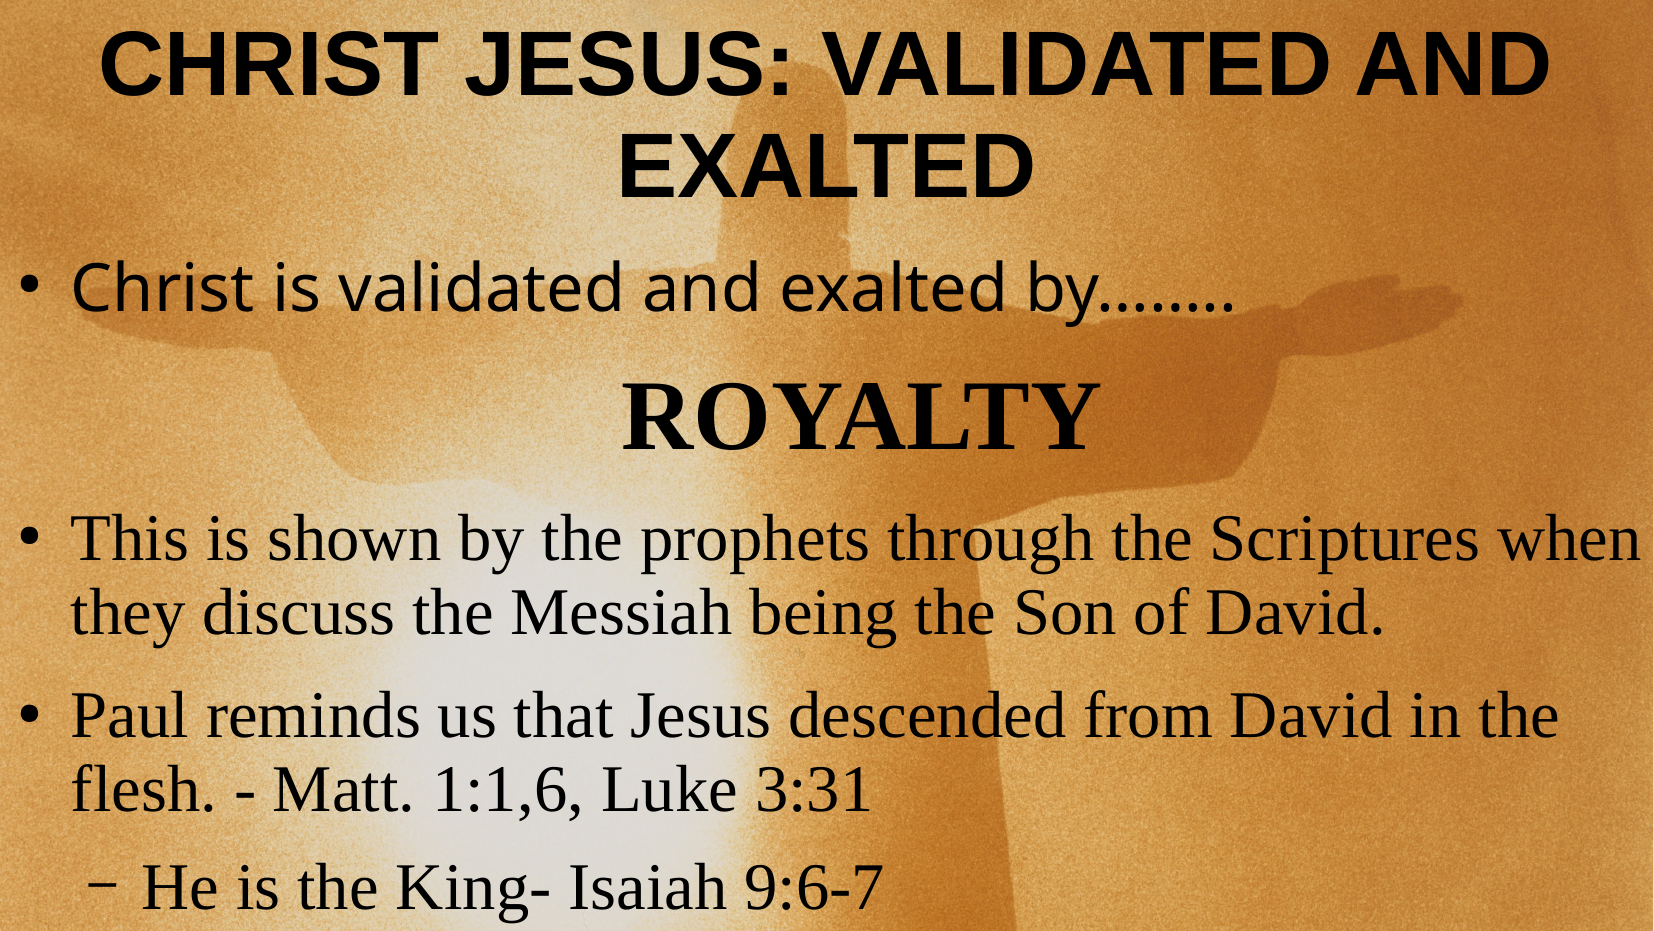

# CHRIST JESUS: VALIDATED AND EXALTED
Christ is validated and exalted by……..
ROYALTY
This is shown by the prophets through the Scriptures when they discuss the Messiah being the Son of David.
Paul reminds us that Jesus descended from David in the flesh. - Matt. 1:1,6, Luke 3:31
He is the King- Isaiah 9:6-7